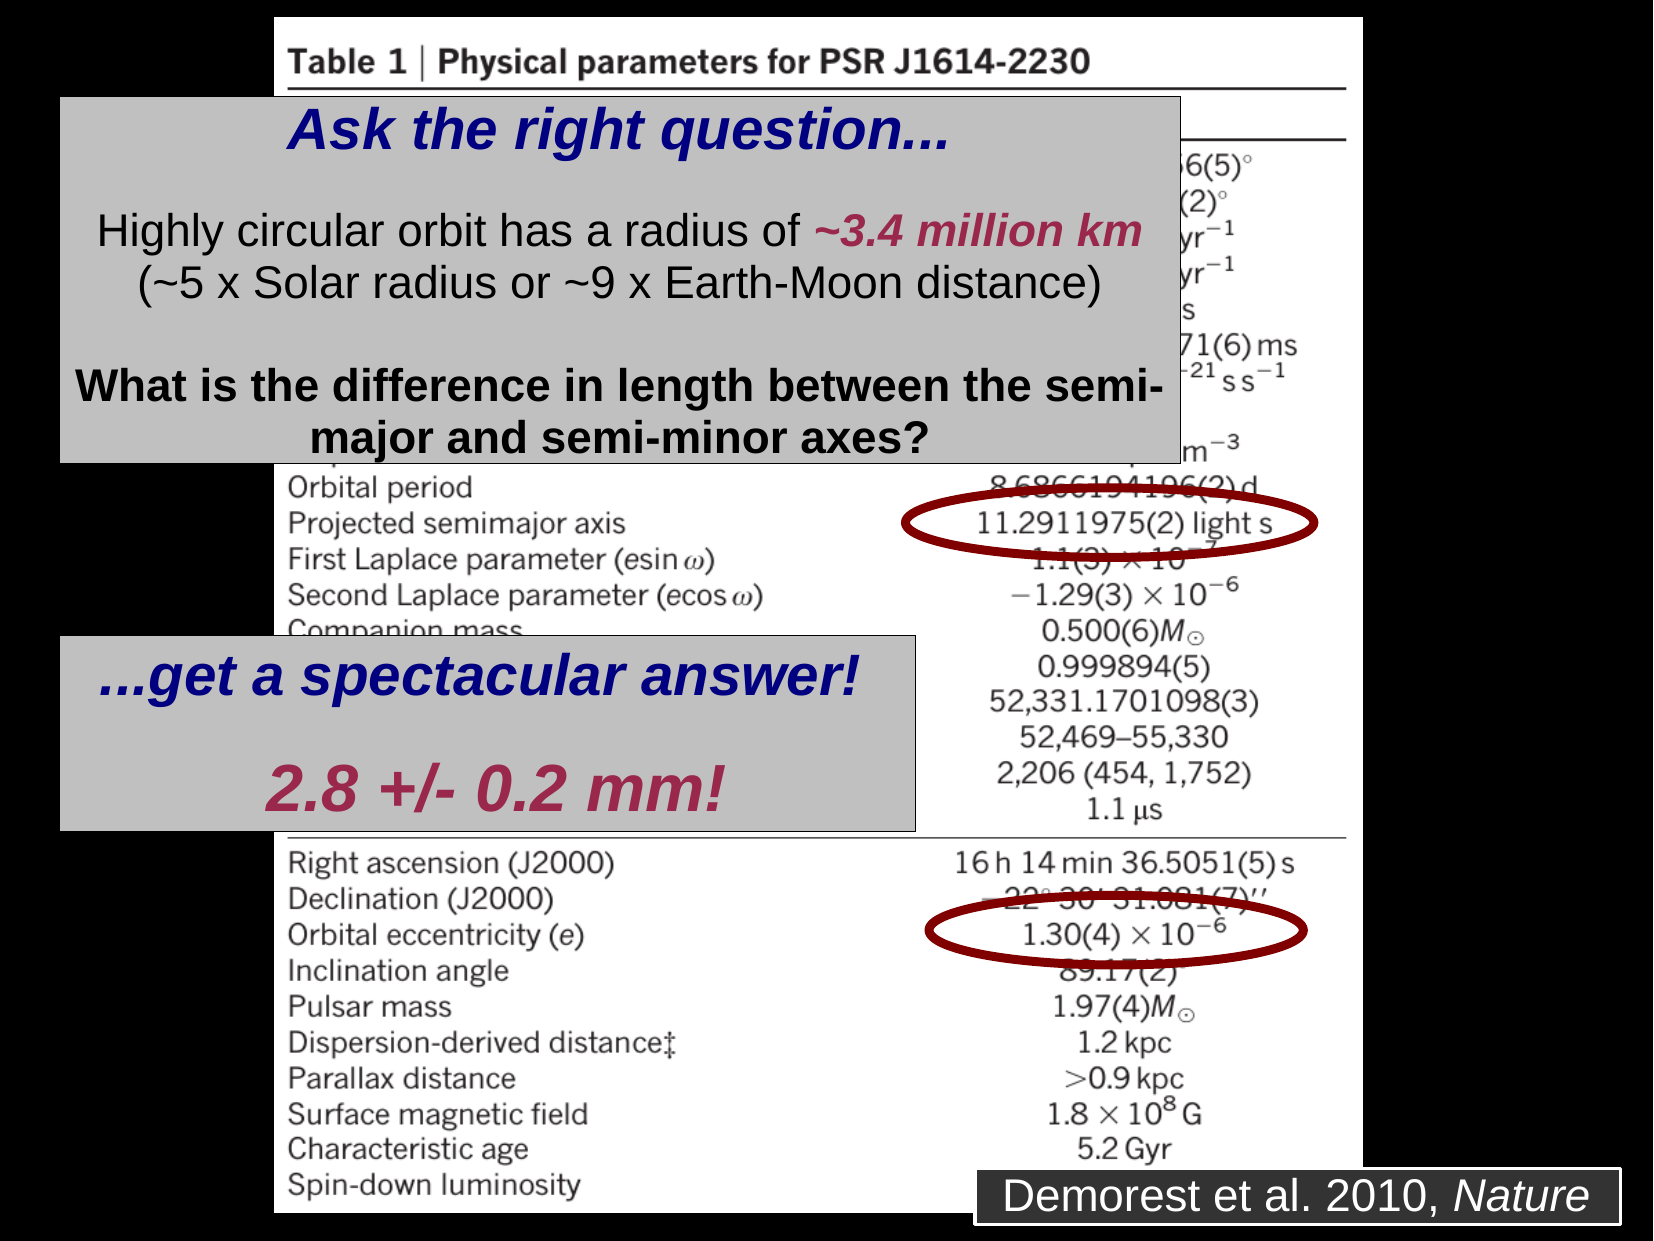

Ask the right question...
Highly circular orbit has a radius of ~3.4 million km
(~5 x Solar radius or ~9 x Earth-Moon distance)
What is the difference in length between the semi-major and semi-minor axes?
...get a spectacular answer!
 2.8 +/- 0.2 mm!
 Demorest et al. 2010, Nature